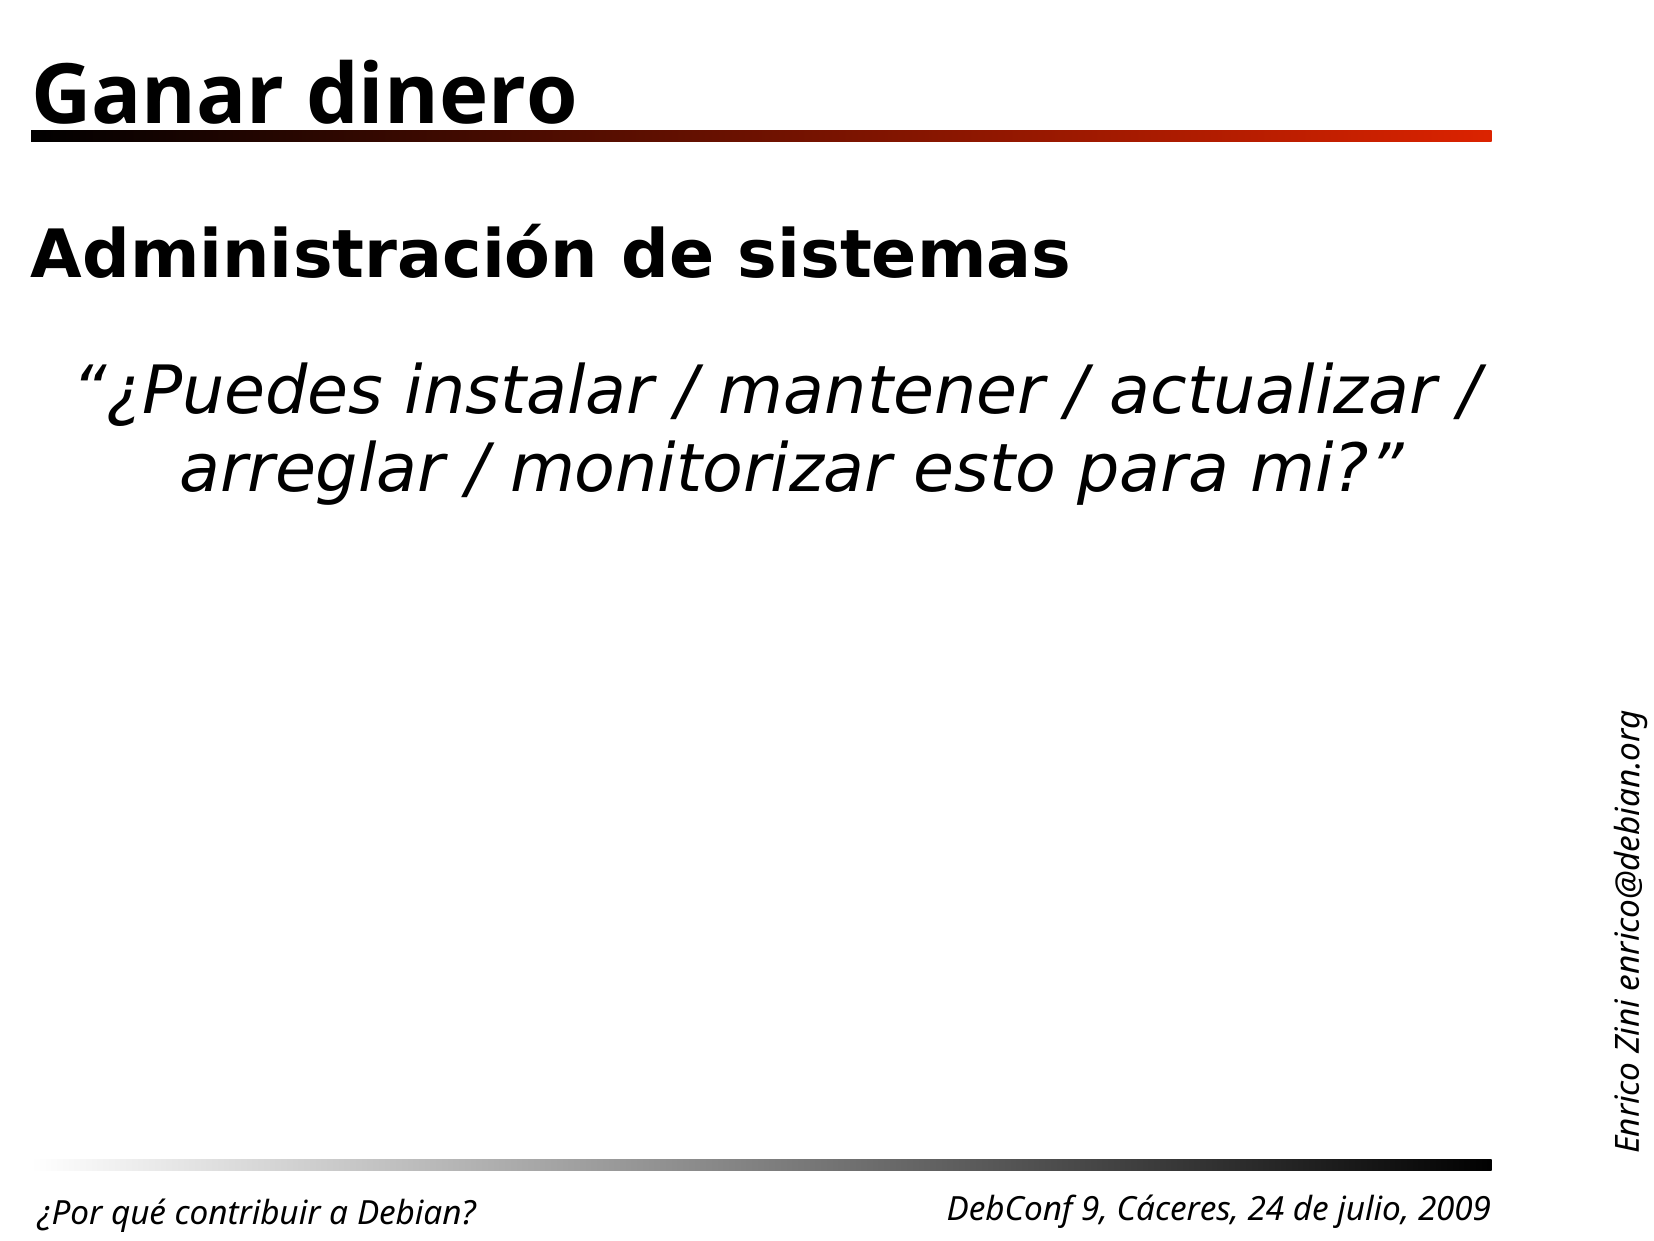

Ganar dinero
Administración de sistemas
“¿Puedes instalar / mantener / actualizar / arreglar / monitorizar esto para mi?”